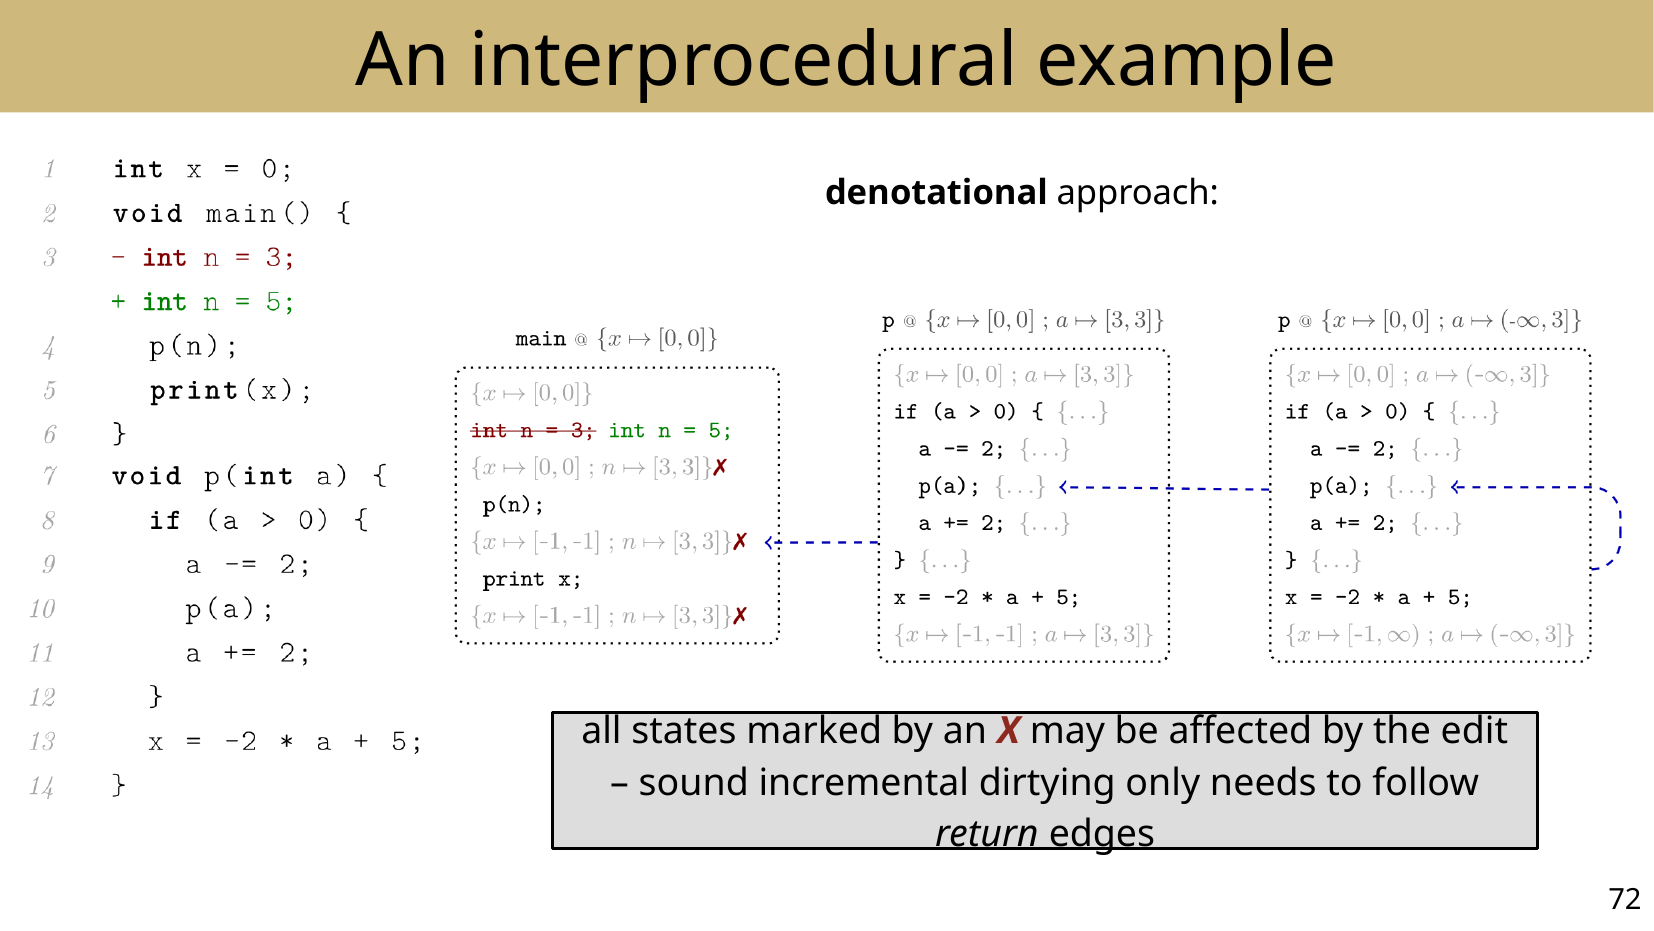

# An interprocedural example
denotational approach:
all states marked by an X may be affected by the edit – sound incremental dirtying only needs to follow return edges